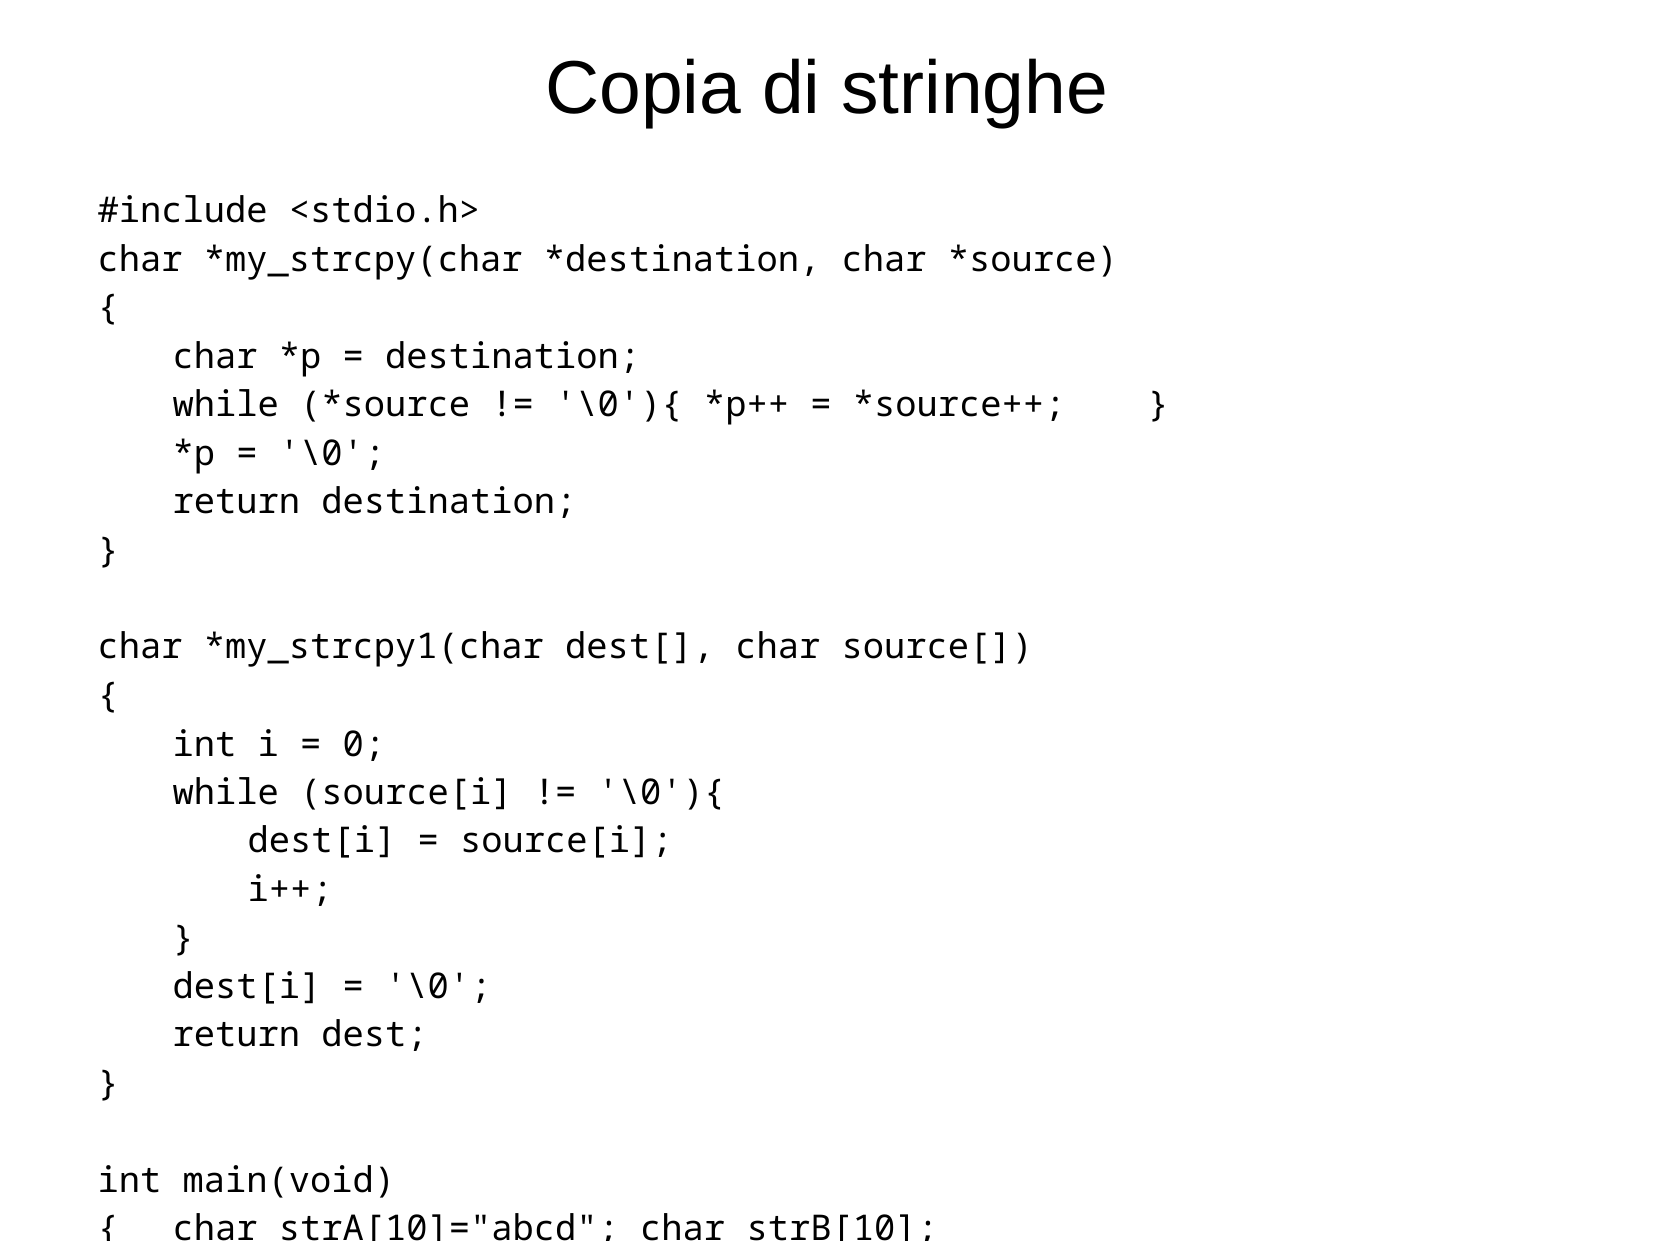

# Copia di stringhe
#include <stdio.h>
char *my_strcpy(char *destination, char *source)
{
	char *p = destination;
	while (*source != '\0'){ *p++ = *source++; 	}
	*p = '\0';
	return destination;
}
char *my_strcpy1(char dest[], char source[])
{
	int i = 0;
	while (source[i] != '\0'){
		dest[i] = source[i];
		i++;
	}
	dest[i] = '\0';
	return dest;
}
int main(void)
{	char strA[10]="abcd"; char strB[10];
	my_strcpy(strB, strA);//my_strcpy1(strB, strA);
	puts(strB);
}